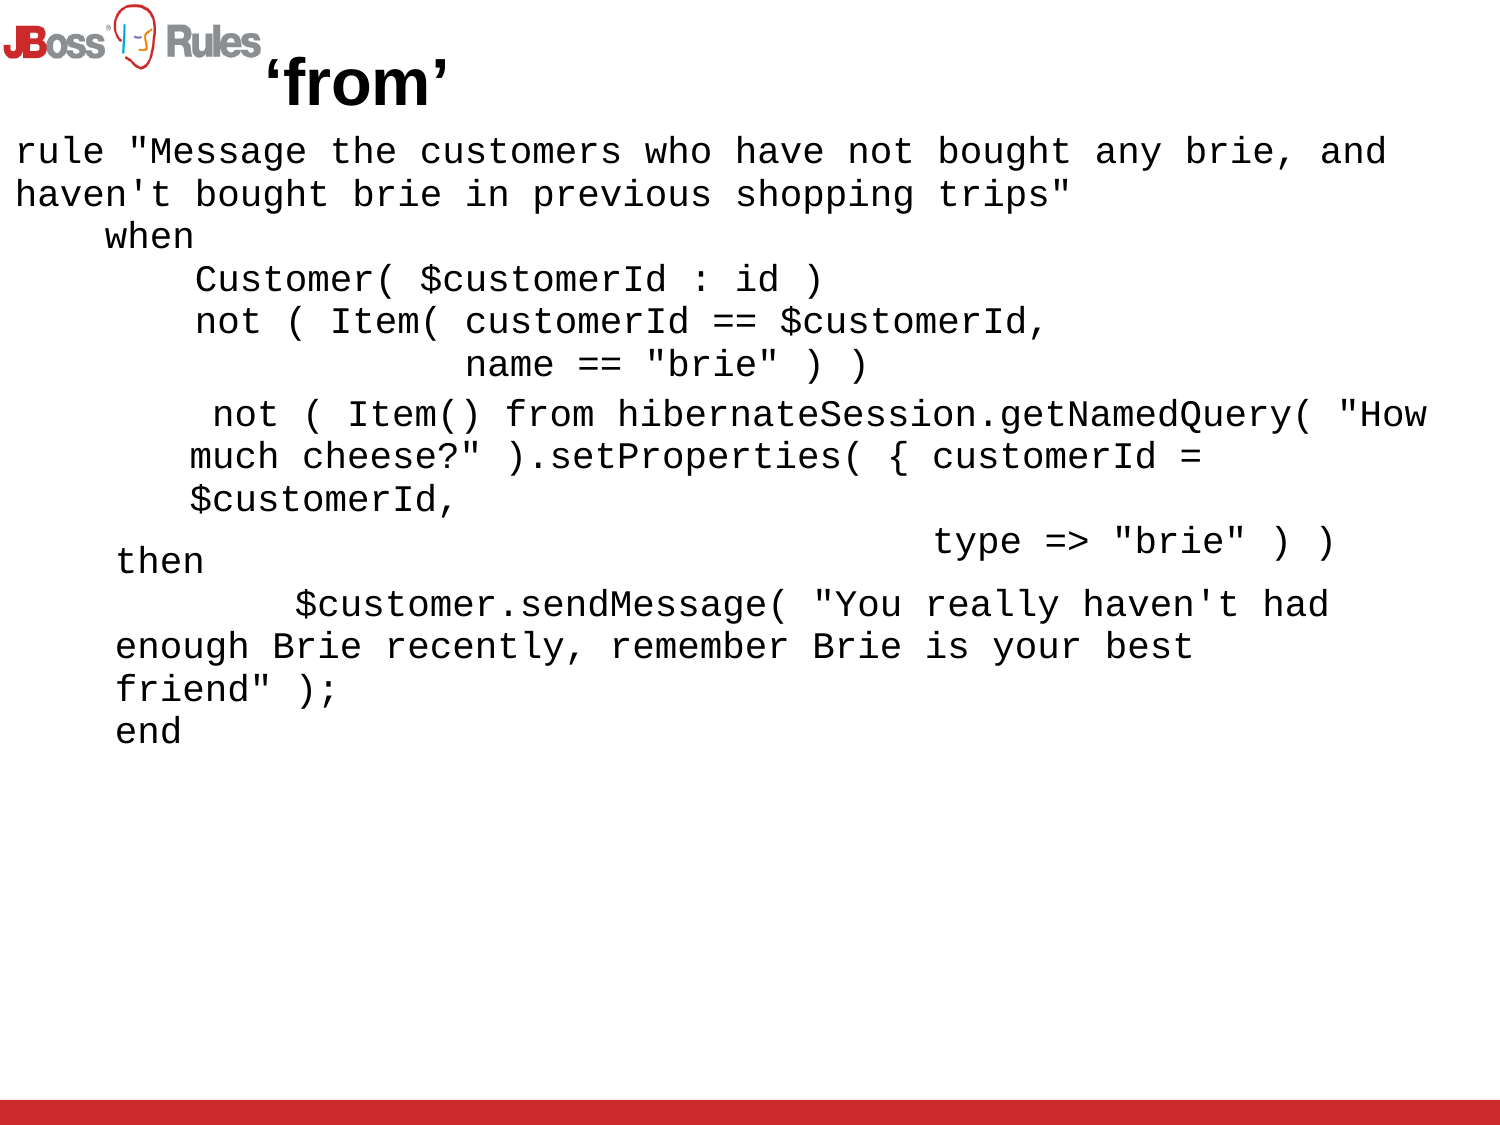

# ‘from’
rule "Message the customers who have not bought any brie, and haven't bought brie in previous shopping trips"
 when
 Customer( $customerId : id )
 not ( Item( customerId == $customerId,
 name == "brie" ) )
 not ( Item() from hibernateSession.getNamedQuery( "How much cheese?" ).setProperties( { customerId = $customerId,
 type => "brie" ) )
then
 $customer.sendMessage( "You really haven't had enough Brie recently, remember Brie is your best friend" );
end